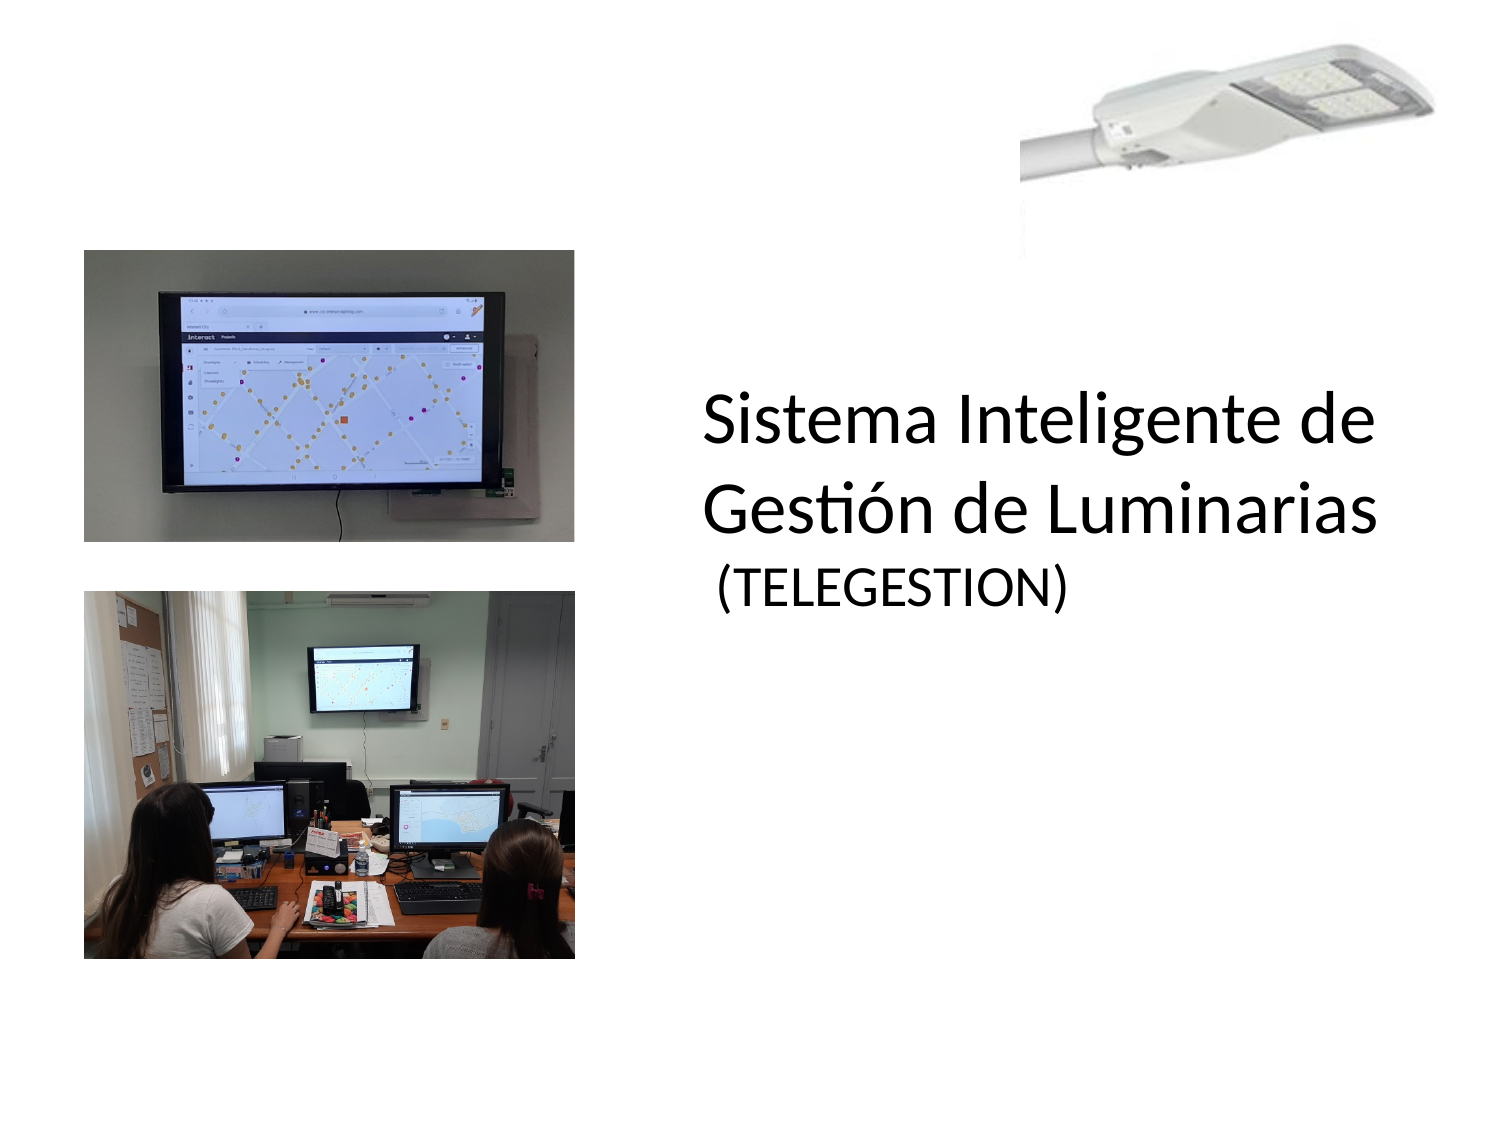

Sistema Inteligente de Gestión de Luminarias
 (TELEGESTION)